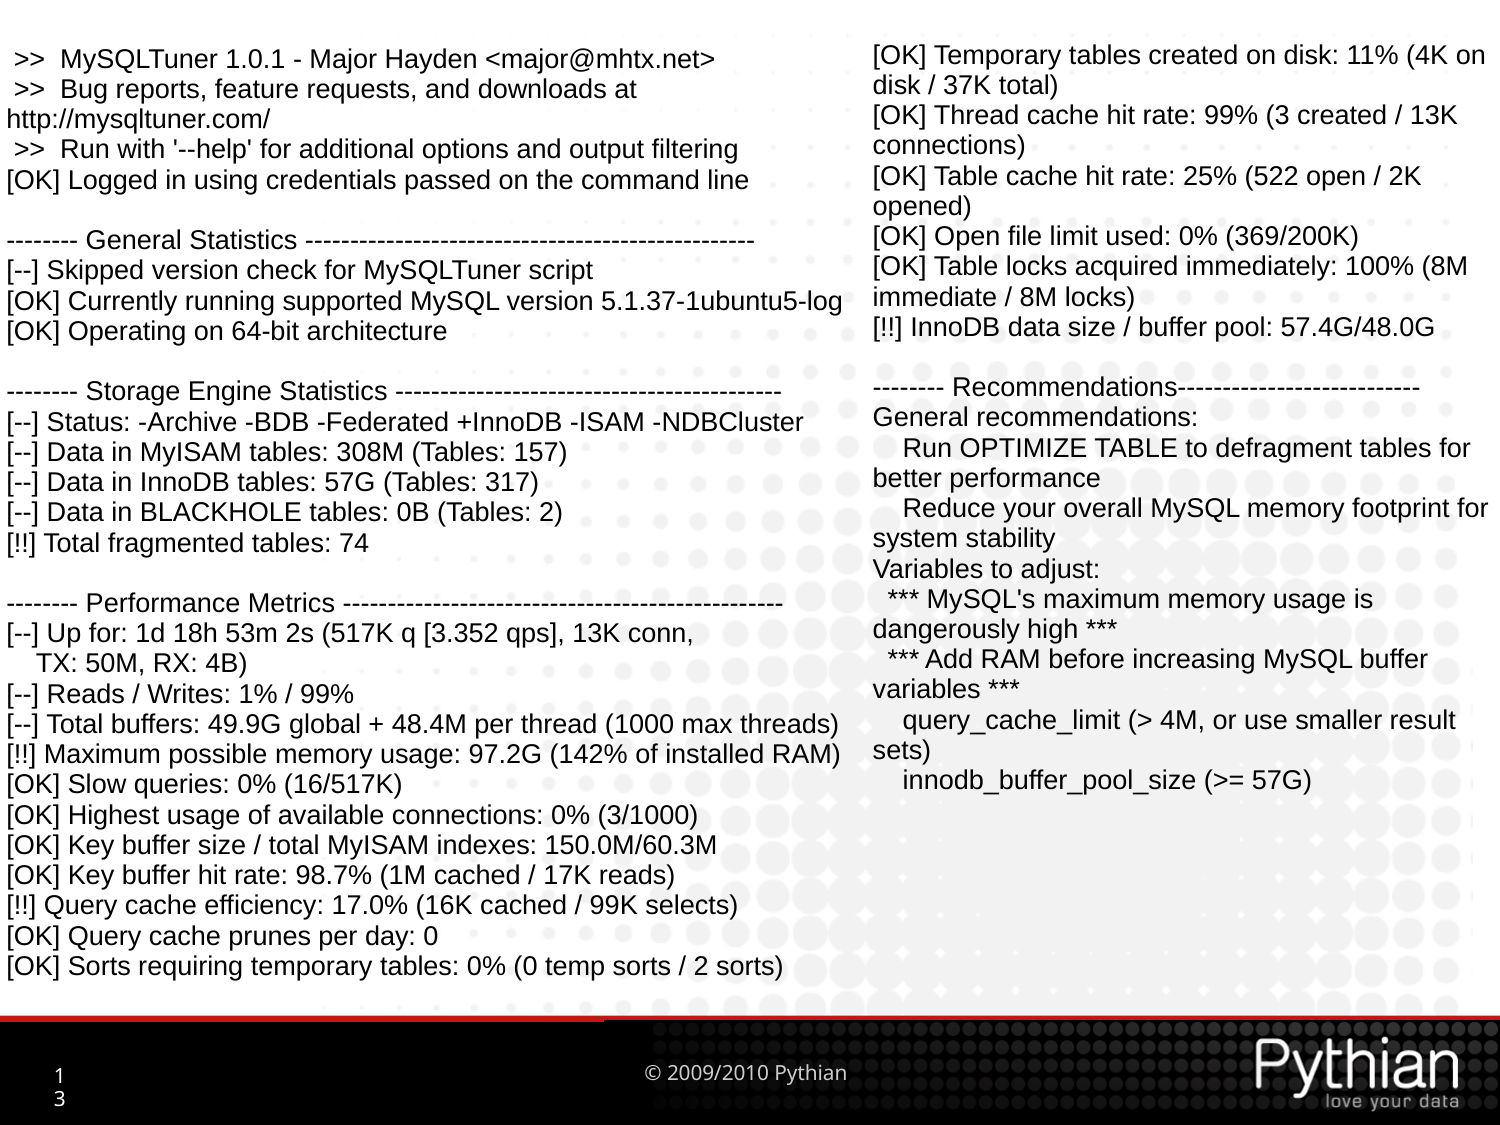

[OK] Temporary tables created on disk: 11% (4K on disk / 37K total)
[OK] Thread cache hit rate: 99% (3 created / 13K connections)
[OK] Table cache hit rate: 25% (522 open / 2K opened)
[OK] Open file limit used: 0% (369/200K)
[OK] Table locks acquired immediately: 100% (8M immediate / 8M locks)
[!!] InnoDB data size / buffer pool: 57.4G/48.0G
-------- Recommendations---------------------------
General recommendations:
 Run OPTIMIZE TABLE to defragment tables for better performance
 Reduce your overall MySQL memory footprint for system stability
Variables to adjust:
 *** MySQL's maximum memory usage is dangerously high ***
 *** Add RAM before increasing MySQL buffer variables ***
 query_cache_limit (> 4M, or use smaller result sets)
 innodb_buffer_pool_size (>= 57G)
# >> MySQLTuner 1.0.1 - Major Hayden <major@mhtx.net>
 >> Bug reports, feature requests, and downloads at http://mysqltuner.com/
 >> Run with '--help' for additional options and output filtering
[OK] Logged in using credentials passed on the command line
-------- General Statistics --------------------------------------------------
[--] Skipped version check for MySQLTuner script
[OK] Currently running supported MySQL version 5.1.37-1ubuntu5-log
[OK] Operating on 64-bit architecture
-------- Storage Engine Statistics -------------------------------------------
[--] Status: -Archive -BDB -Federated +InnoDB -ISAM -NDBCluster
[--] Data in MyISAM tables: 308M (Tables: 157)
[--] Data in InnoDB tables: 57G (Tables: 317)
[--] Data in BLACKHOLE tables: 0B (Tables: 2)
[!!] Total fragmented tables: 74
-------- Performance Metrics -------------------------------------------------
[--] Up for: 1d 18h 53m 2s (517K q [3.352 qps], 13K conn, TX: 50M, RX: 4B)
[--] Reads / Writes: 1% / 99%
[--] Total buffers: 49.9G global + 48.4M per thread (1000 max threads)
[!!] Maximum possible memory usage: 97.2G (142% of installed RAM)
[OK] Slow queries: 0% (16/517K)
[OK] Highest usage of available connections: 0% (3/1000)
[OK] Key buffer size / total MyISAM indexes: 150.0M/60.3M
[OK] Key buffer hit rate: 98.7% (1M cached / 17K reads)
[!!] Query cache efficiency: 17.0% (16K cached / 99K selects)
[OK] Query cache prunes per day: 0
[OK] Sorts requiring temporary tables: 0% (0 temp sorts / 2 sorts)